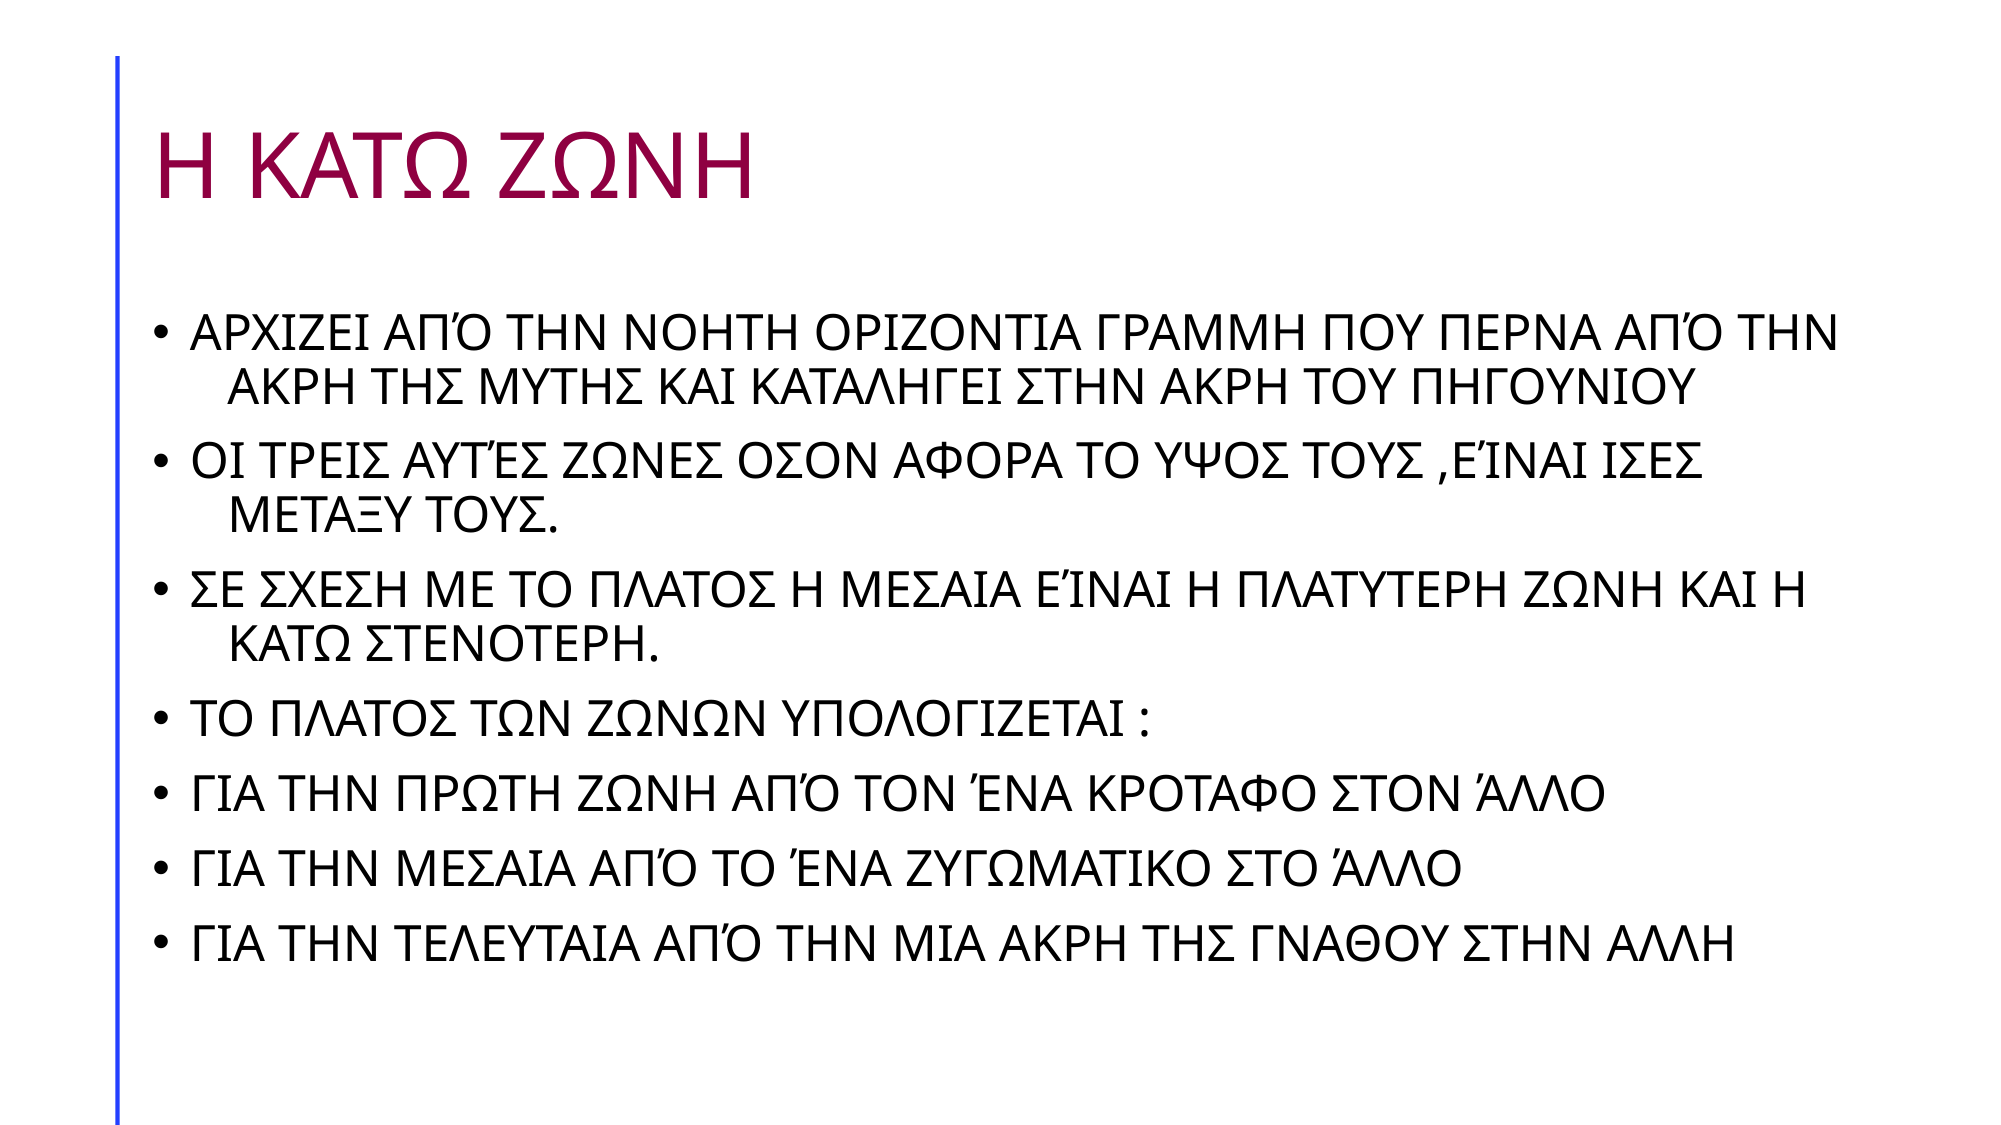

# Η ΚΑΤΩ ΖΩΝΗ
ΑΡΧΙΖΕΙ ΑΠΌ ΤΗΝ ΝΟΗΤΗ ΟΡΙΖΟΝΤΙΑ ΓΡΑΜΜΗ ΠΟΥ ΠΕΡΝΑ ΑΠΌ ΤΗΝ ΑΚΡΗ ΤΗΣ ΜΥΤΗΣ ΚΑΙ ΚΑΤΑΛΗΓΕΙ ΣΤΗΝ ΑΚΡΗ ΤΟΥ ΠΗΓΟΥΝΙΟΥ
ΟΙ ΤΡΕΙΣ ΑΥΤΈΣ ΖΩΝΕΣ ΟΣΟΝ ΑΦΟΡΑ ΤΟ ΥΨΟΣ ΤΟΥΣ ,ΕΊΝΑΙ ΙΣΕΣ ΜΕΤΑΞΥ ΤΟΥΣ.
ΣΕ ΣΧΕΣΗ ΜΕ ΤΟ ΠΛΑΤΟΣ Η ΜΕΣΑΙΑ ΕΊΝΑΙ Η ΠΛΑΤΥΤΕΡΗ ΖΩΝΗ ΚΑΙ Η ΚΑΤΩ ΣΤΕΝΟΤΕΡΗ.
ΤΟ ΠΛΑΤΟΣ ΤΩΝ ΖΩΝΩΝ ΥΠΟΛΟΓΙΖΕΤΑΙ :
ΓΙΑ ΤΗΝ ΠΡΩΤΗ ΖΩΝΗ ΑΠΌ ΤΟΝ ΈΝΑ ΚΡΟΤΑΦΟ ΣΤΟΝ ΆΛΛΟ
ΓΙΑ ΤΗΝ ΜΕΣΑΙΑ ΑΠΌ ΤΟ ΈΝΑ ΖΥΓΩΜΑΤΙΚΟ ΣΤΟ ΆΛΛΟ
ΓΙΑ ΤΗΝ ΤΕΛΕΥΤΑΙΑ ΑΠΌ ΤΗΝ ΜΙΑ ΑΚΡΗ ΤΗΣ ΓΝΑΘΟΥ ΣΤΗΝ ΑΛΛΗ